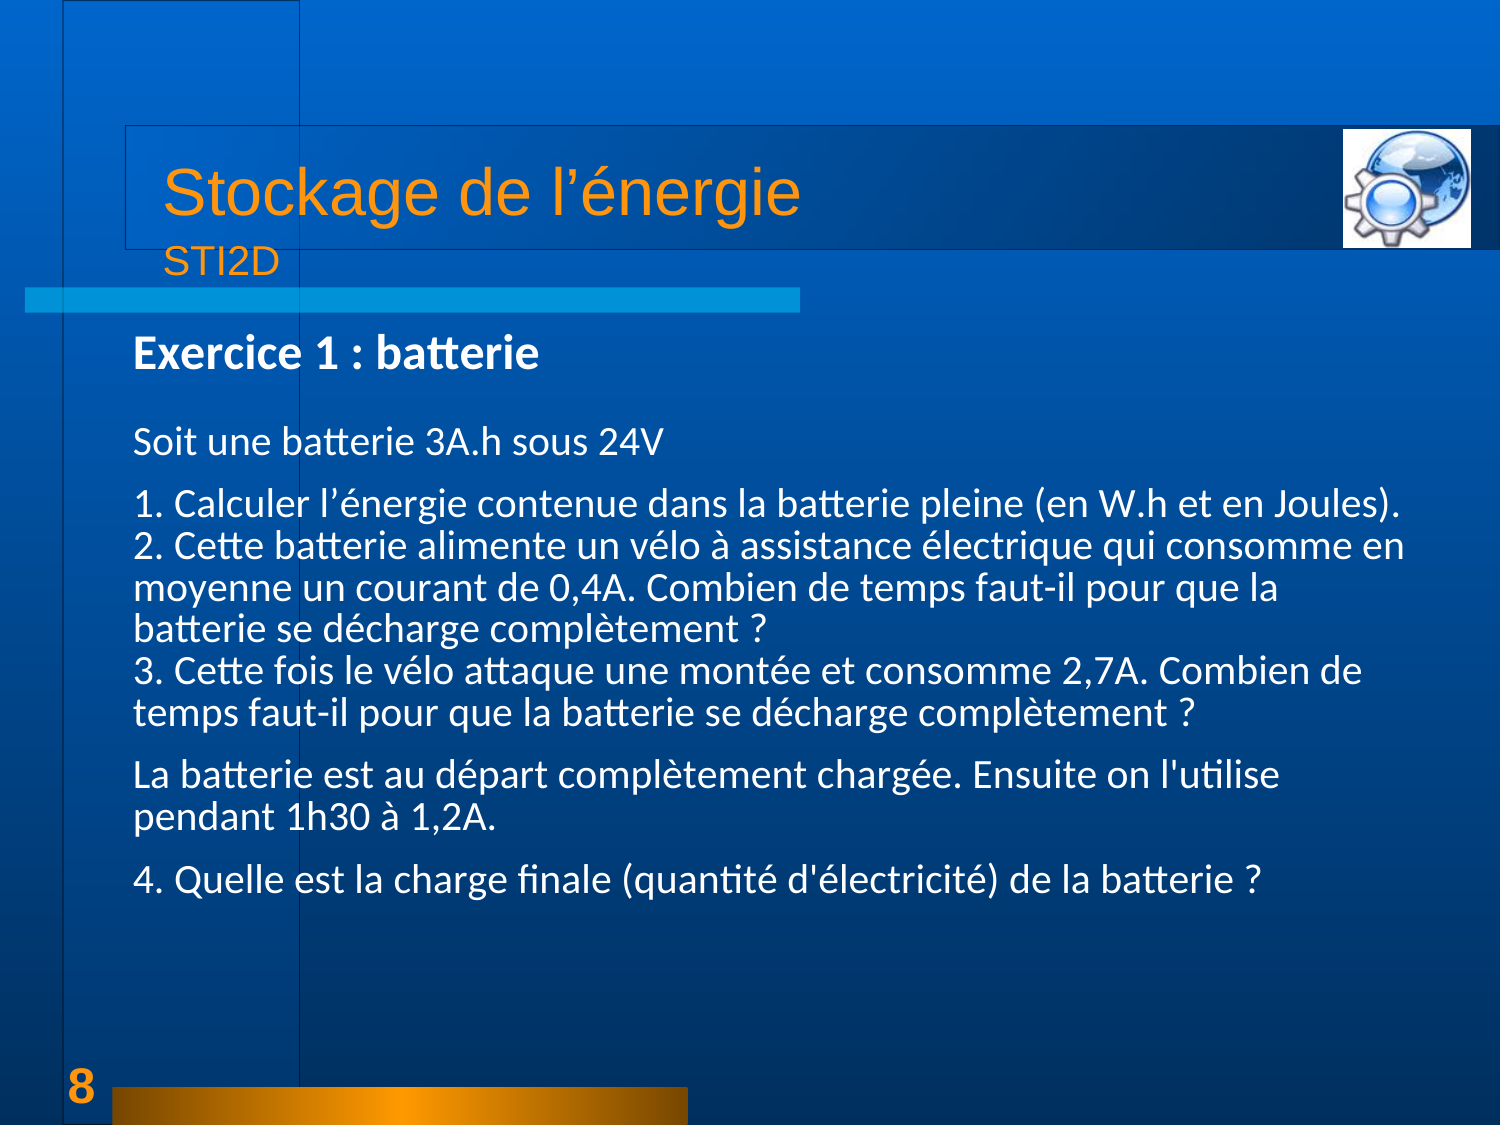

Exercice 1 : batterie
Soit une batterie 3A.h sous 24V
 Calculer l’énergie contenue dans la batterie pleine (en W.h et en Joules).
 Cette batterie alimente un vélo à assistance électrique qui consomme en moyenne un courant de 0,4A. Combien de temps faut-il pour que la batterie se décharge complètement ?
 Cette fois le vélo attaque une montée et consomme 2,7A. Combien de temps faut-il pour que la batterie se décharge complètement ?
La batterie est au départ complètement chargée. Ensuite on l'utilise pendant 1h30 à 1,2A.
 Quelle est la charge finale (quantité d'électricité) de la batterie ?